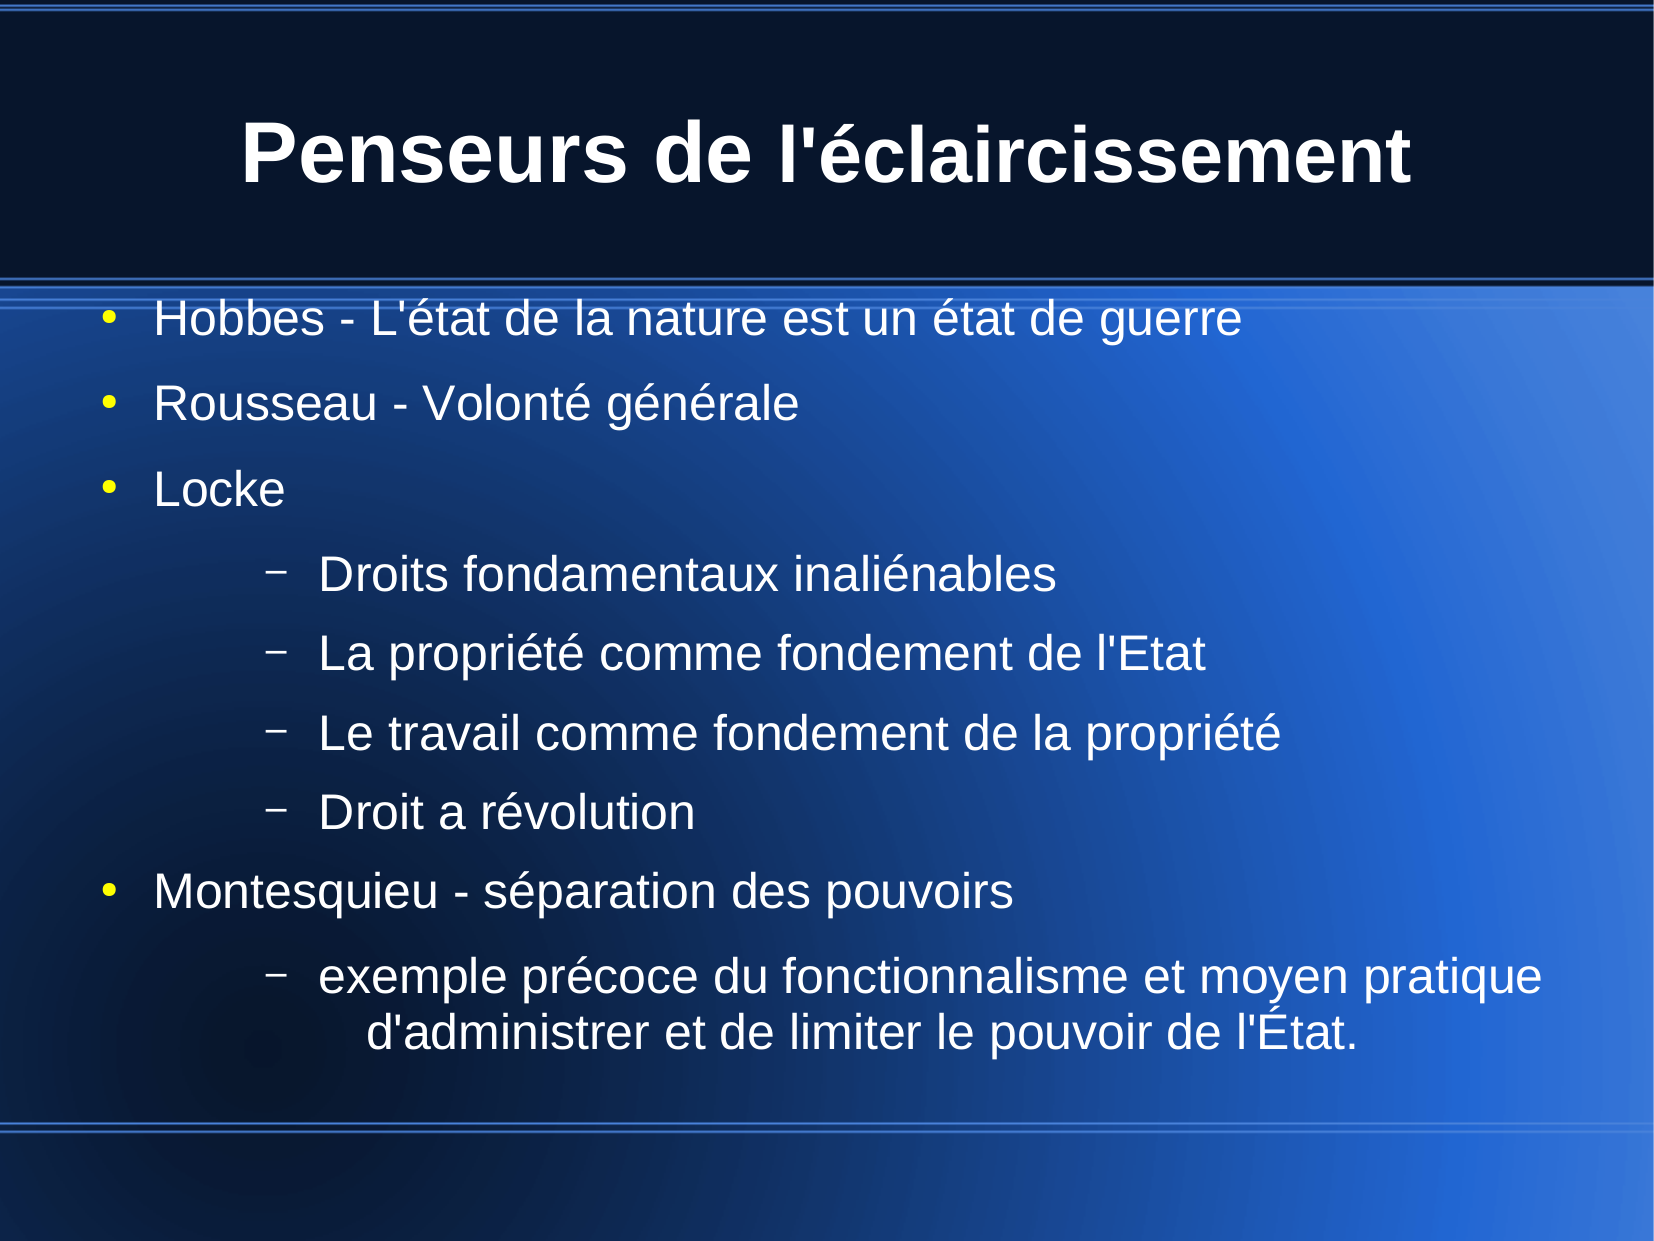

# Penseurs de l'éclaircissement
Hobbes - L'état de la nature est un état de guerre
Rousseau - Volonté générale
Locke
Droits fondamentaux inaliénables
La propriété comme fondement de l'Etat
Le travail comme fondement de la propriété
Droit a révolution
Montesquieu - séparation des pouvoirs
exemple précoce du fonctionnalisme et moyen pratique d'administrer et de limiter le pouvoir de l'État.